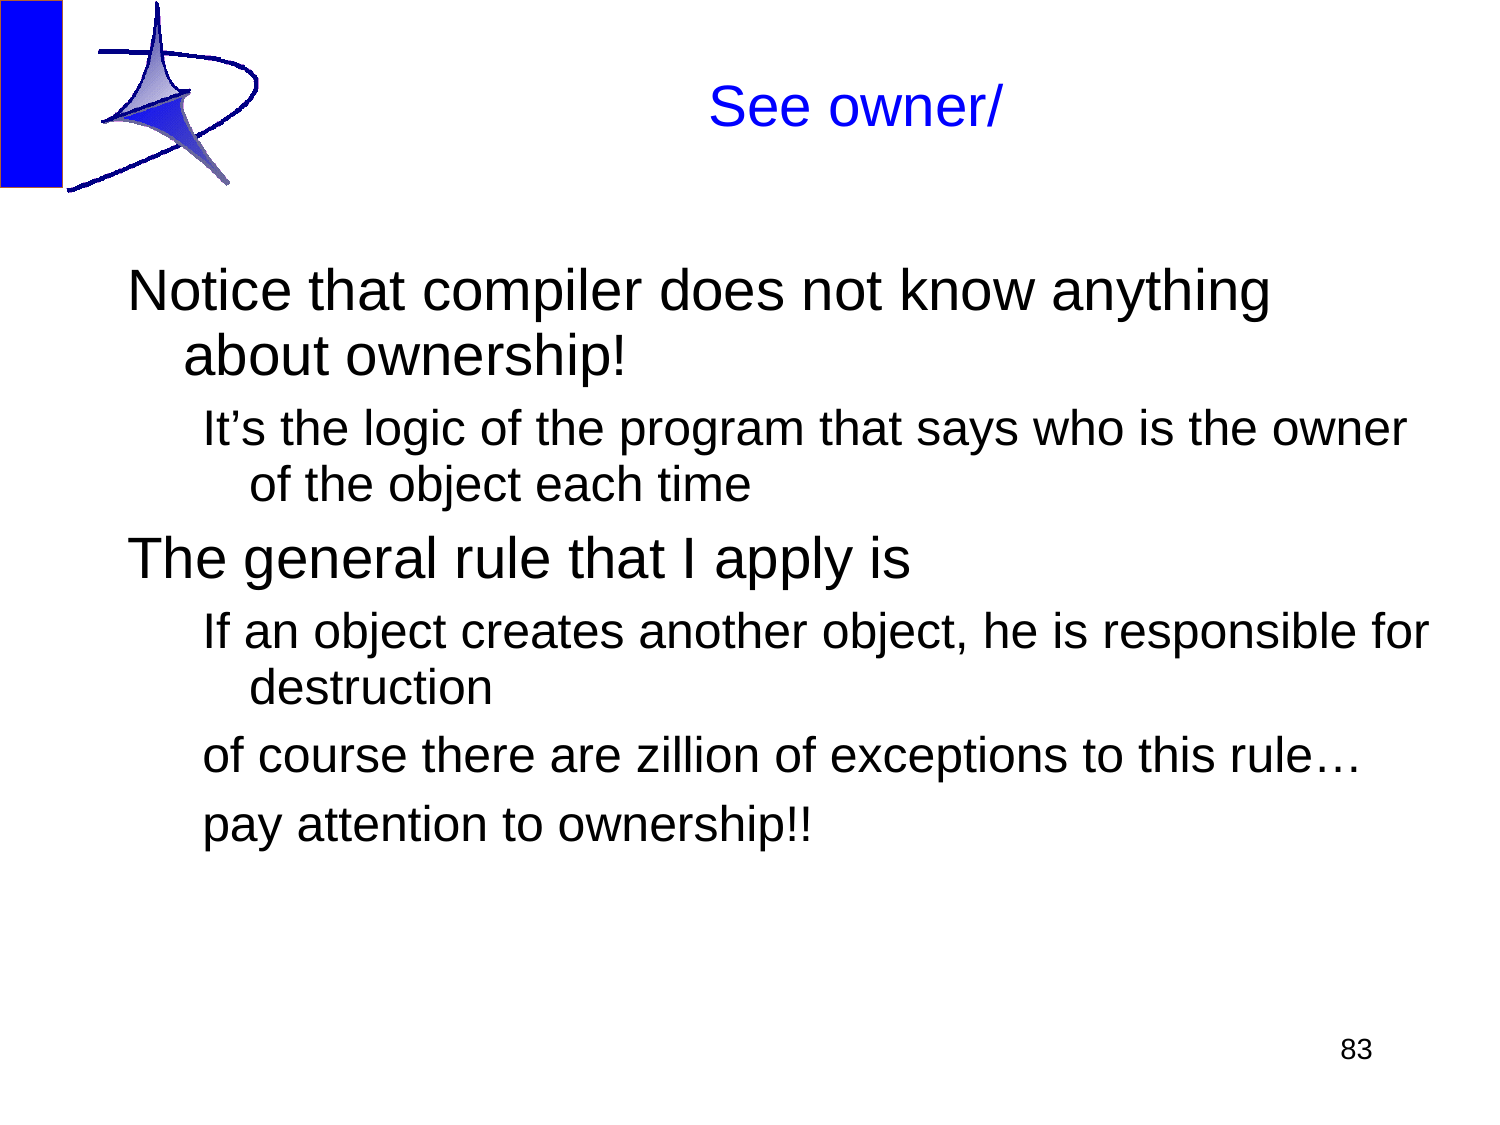

# See owner/
Notice that compiler does not know anything about ownership!
It’s the logic of the program that says who is the owner of the object each time
The general rule that I apply is
If an object creates another object, he is responsible for destruction
of course there are zillion of exceptions to this rule…
pay attention to ownership!!
83